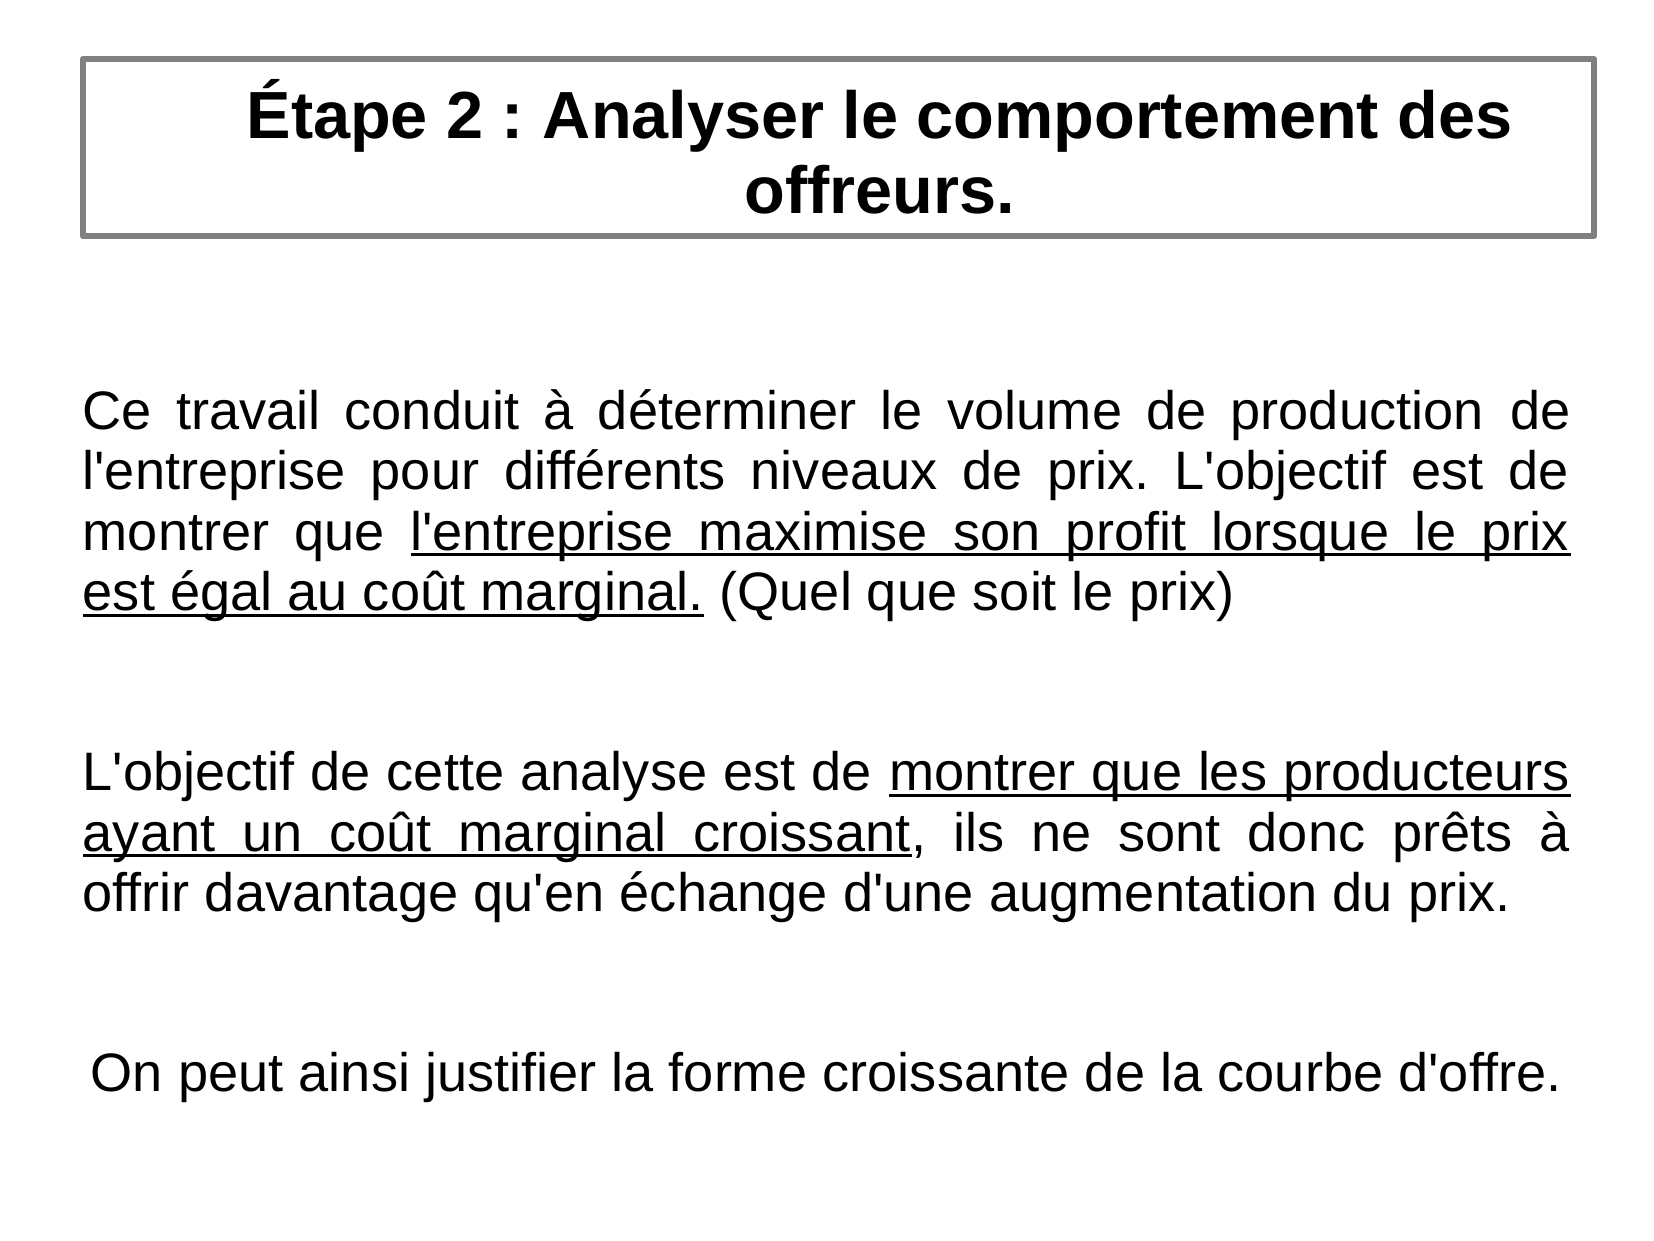

# Étape 2 : Analyser le comportement des offreurs.
Ce travail conduit à déterminer le volume de production de l'entreprise pour différents niveaux de prix. L'objectif est de montrer que l'entreprise maximise son profit lorsque le prix est égal au coût marginal. (Quel que soit le prix)
L'objectif de cette analyse est de montrer que les producteurs ayant un coût marginal croissant, ils ne sont donc prêts à offrir davantage qu'en échange d'une augmentation du prix.
On peut ainsi justifier la forme croissante de la courbe d'offre.